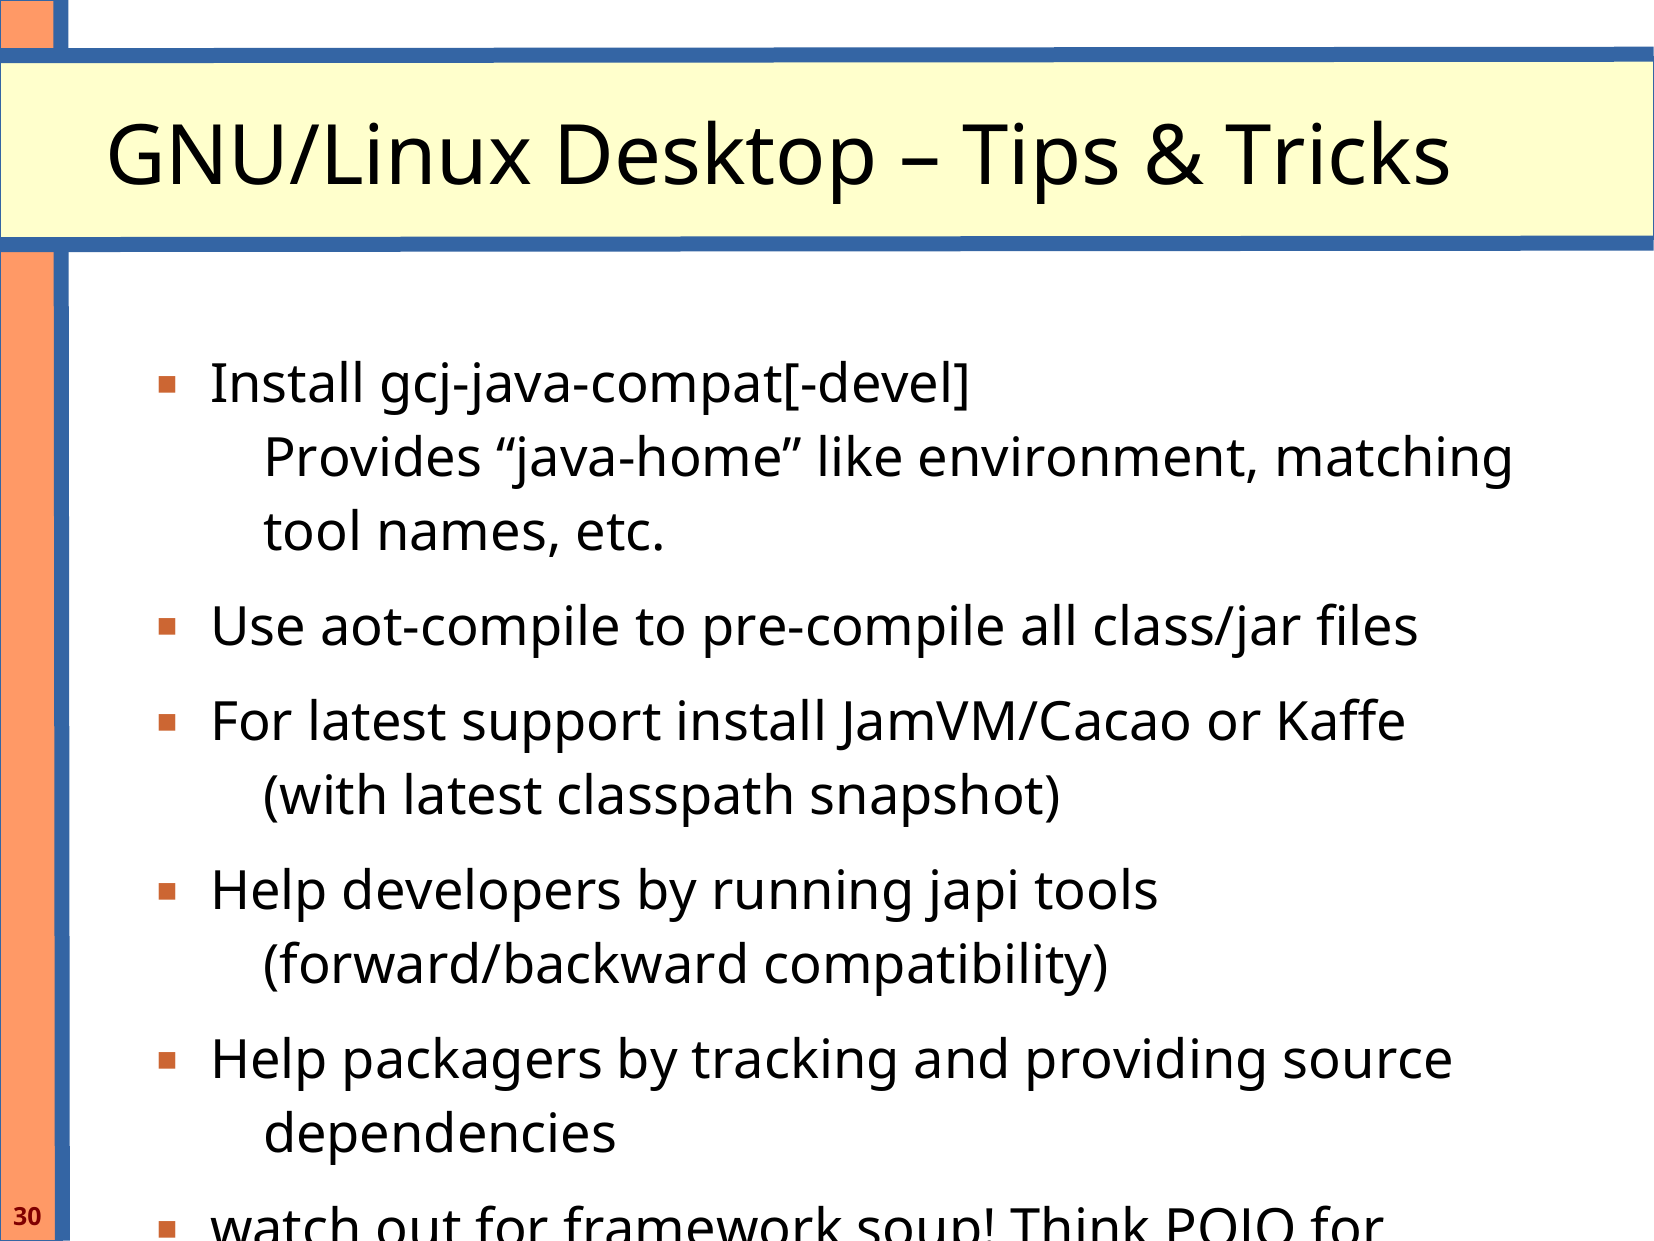

# GNU/Linux Desktop – Tips & Tricks
Install gcj-java-compat[-devel]
Provides “java-home” like environment, matching tool names, etc.
Use aot-compile to pre-compile all class/jar files
For latest support install JamVM/Cacao or Kaffe (with latest classpath snapshot)
Help developers by running japi tools (forward/backward compatibility)
Help packagers by tracking and providing source dependencies
watch out for framework soup! Think POJO for libraries.